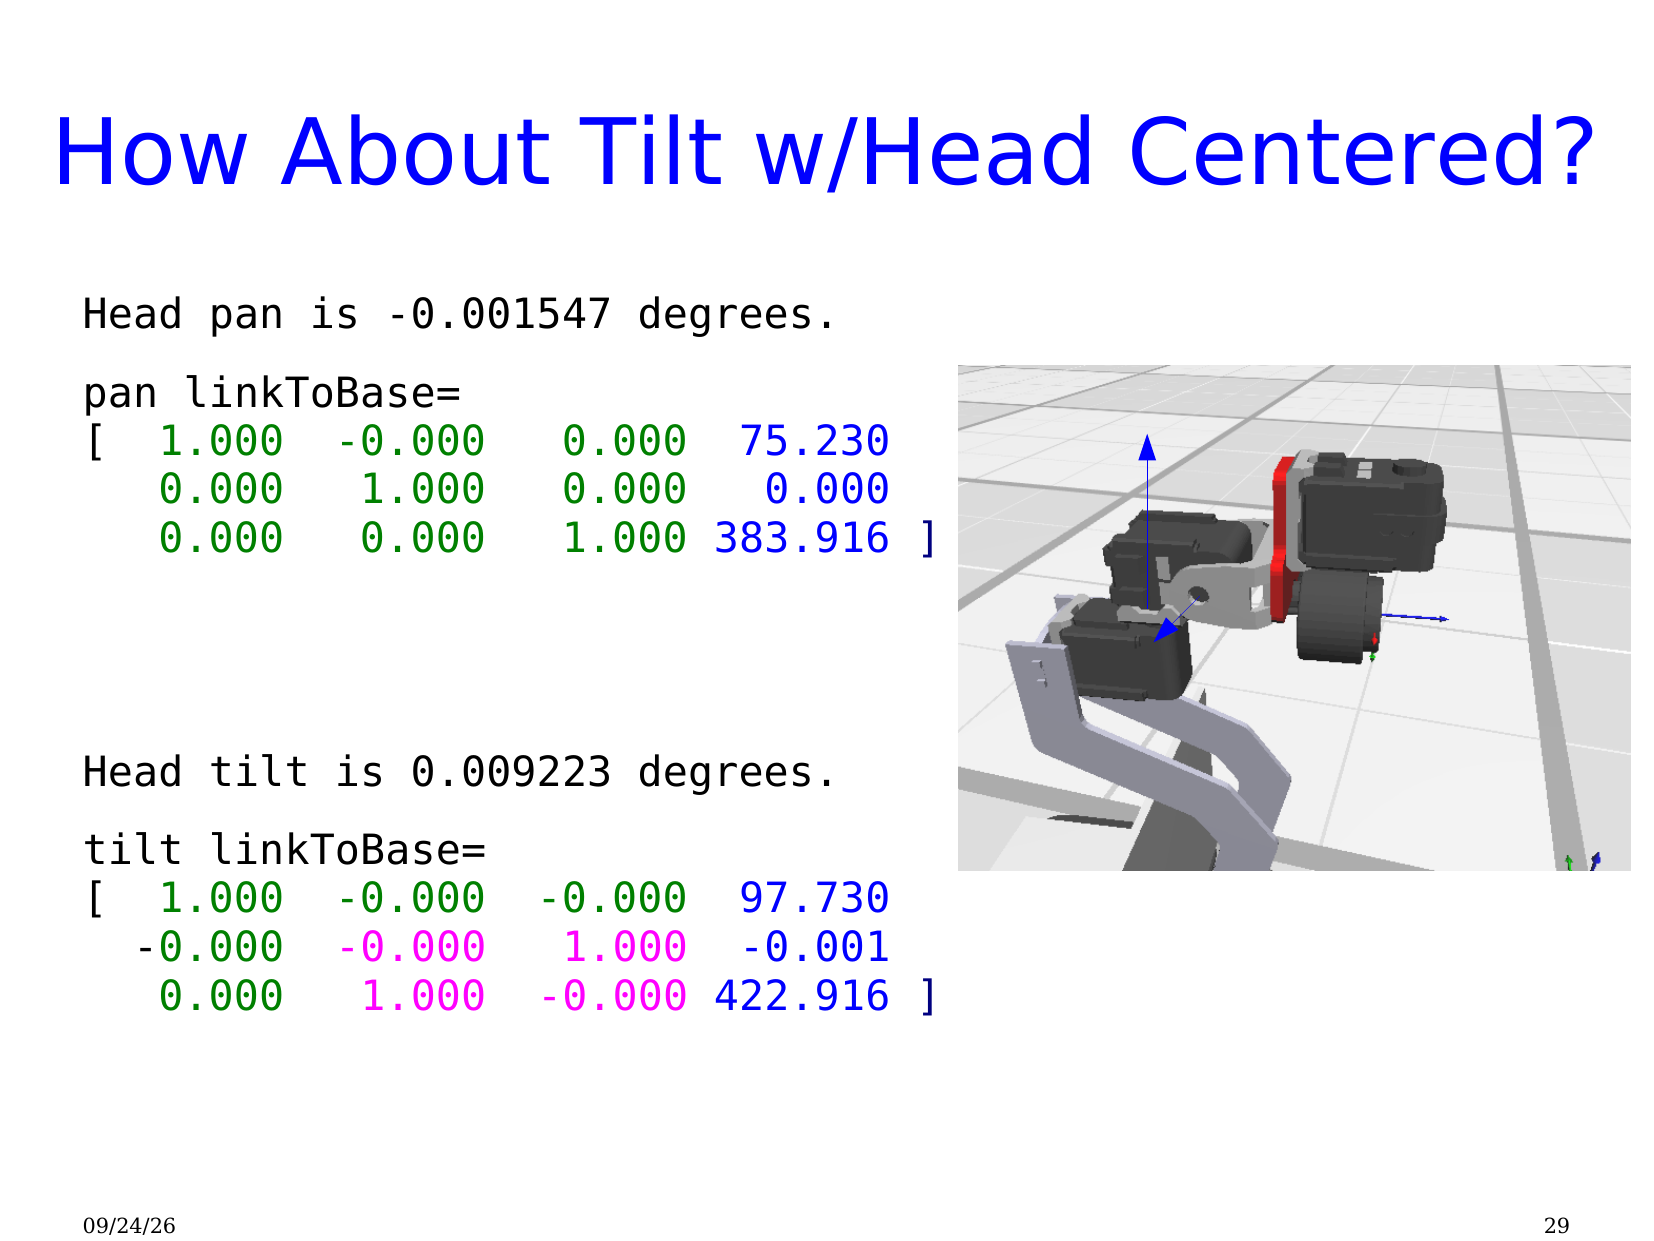

# How About Tilt w/Head Centered?
Head pan is -0.001547 degrees.
pan linkToBase=
[ 1.000 -0.000 0.000 75.230
 0.000 1.000 0.000 0.000
 0.000 0.000 1.000 383.916 ]
Head tilt is 0.009223 degrees.
tilt linkToBase=
[ 1.000 -0.000 -0.000 97.730
 -0.000 -0.000 1.000 -0.001
 0.000 1.000 -0.000 422.916 ]
29